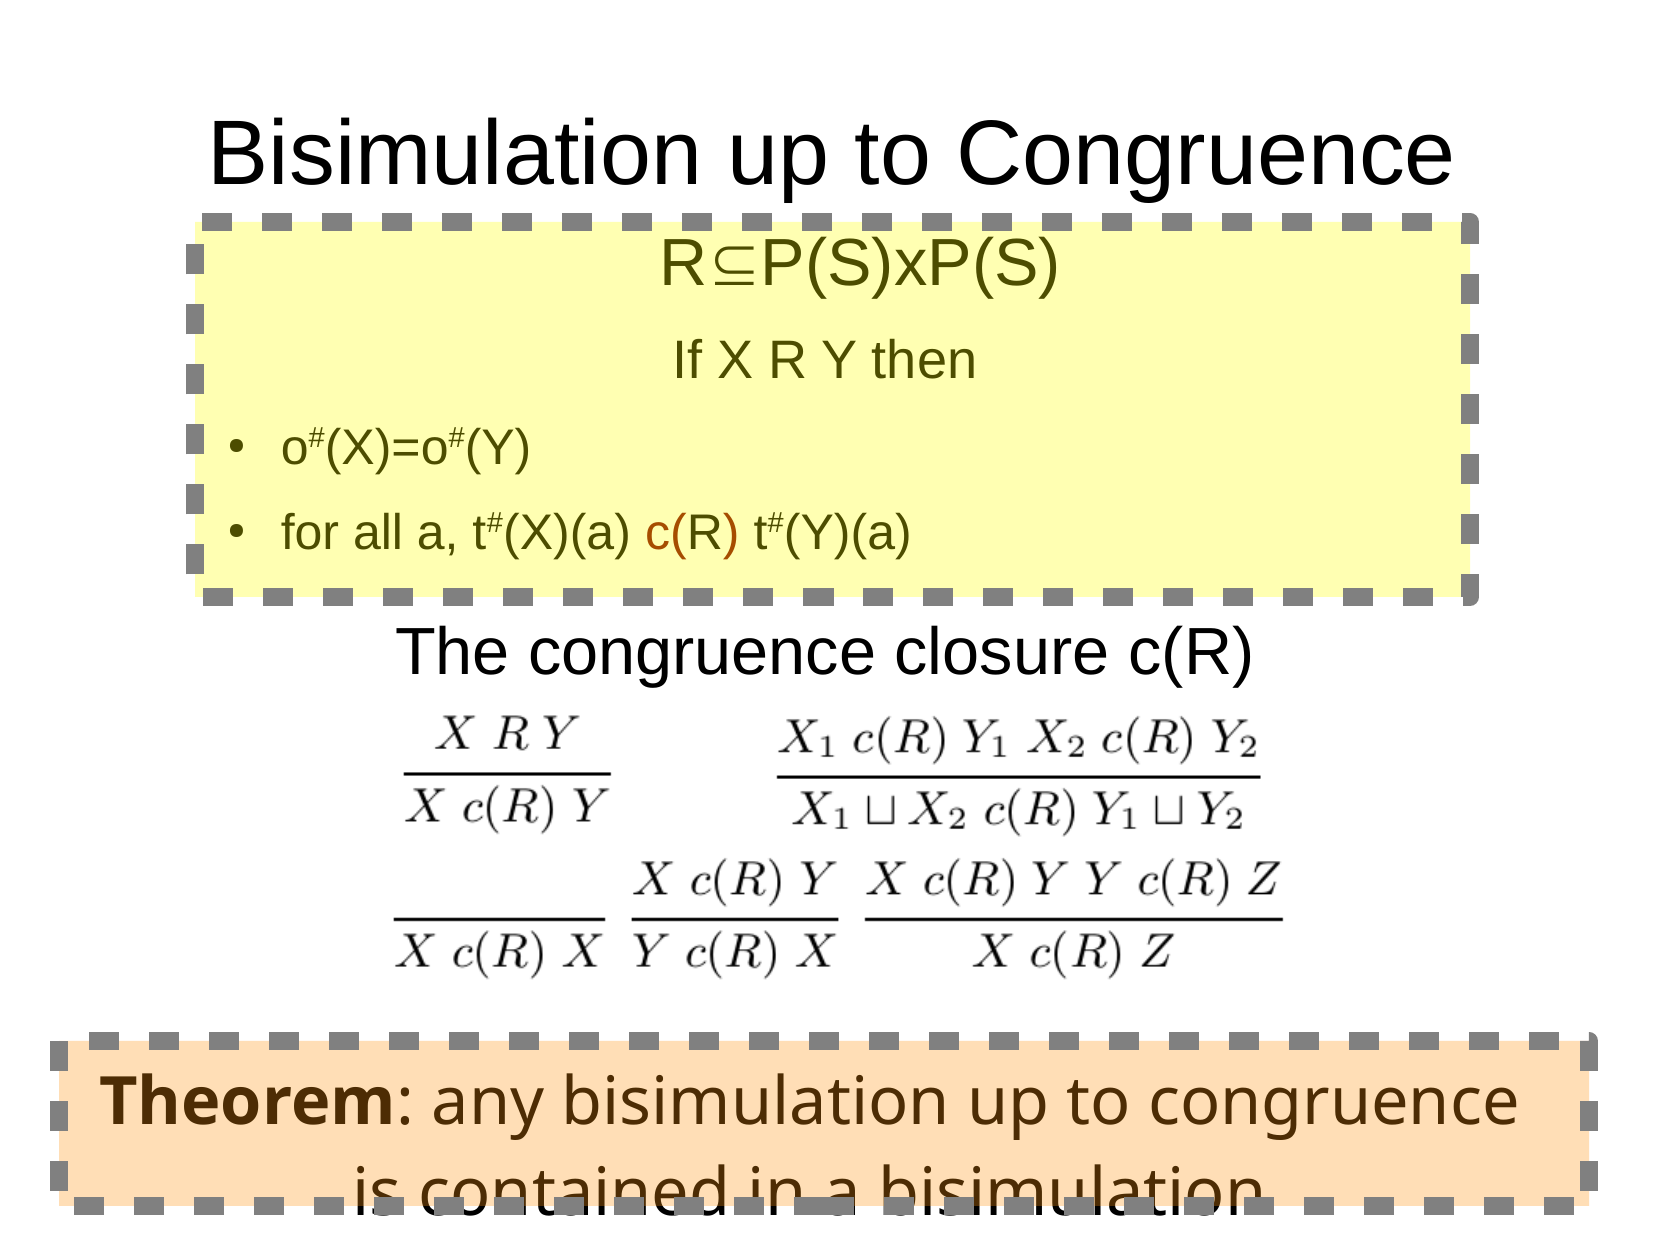

# Bisimulation up to Congruence
RÍP(S)xP(S)
If X R Y then
o#(X)=o#(Y)
for all a, t#(X)(a) c(R) t#(Y)(a)
The congruence closure c(R)
Theorem: any bisimulation up to congruence is contained in a bisimulation